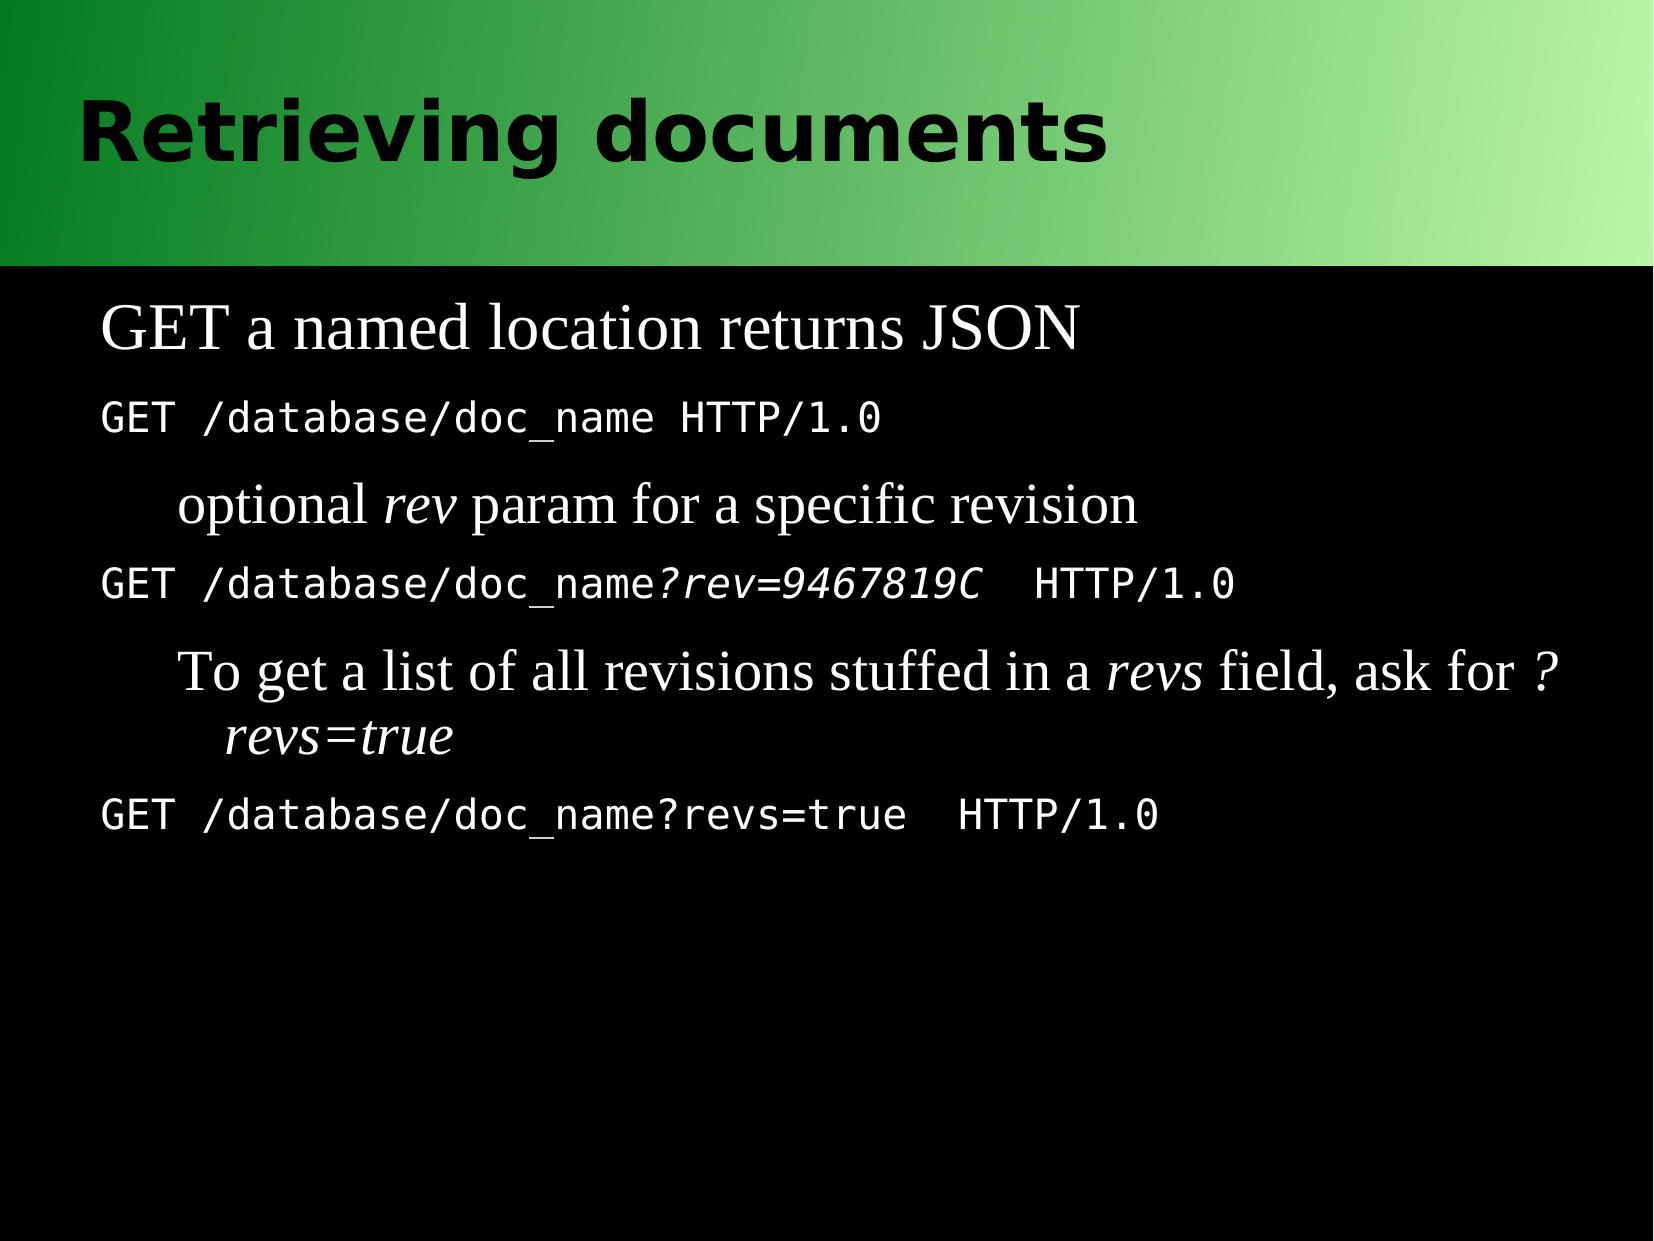

# Retrieving documents
GET a named location returns JSON
GET /database/doc_name HTTP/1.0
optional rev param for a specific revision
GET /database/doc_name?rev=9467819C HTTP/1.0
To get a list of all revisions stuffed in a revs field, ask for ?revs=true
GET /database/doc_name?revs=true HTTP/1.0